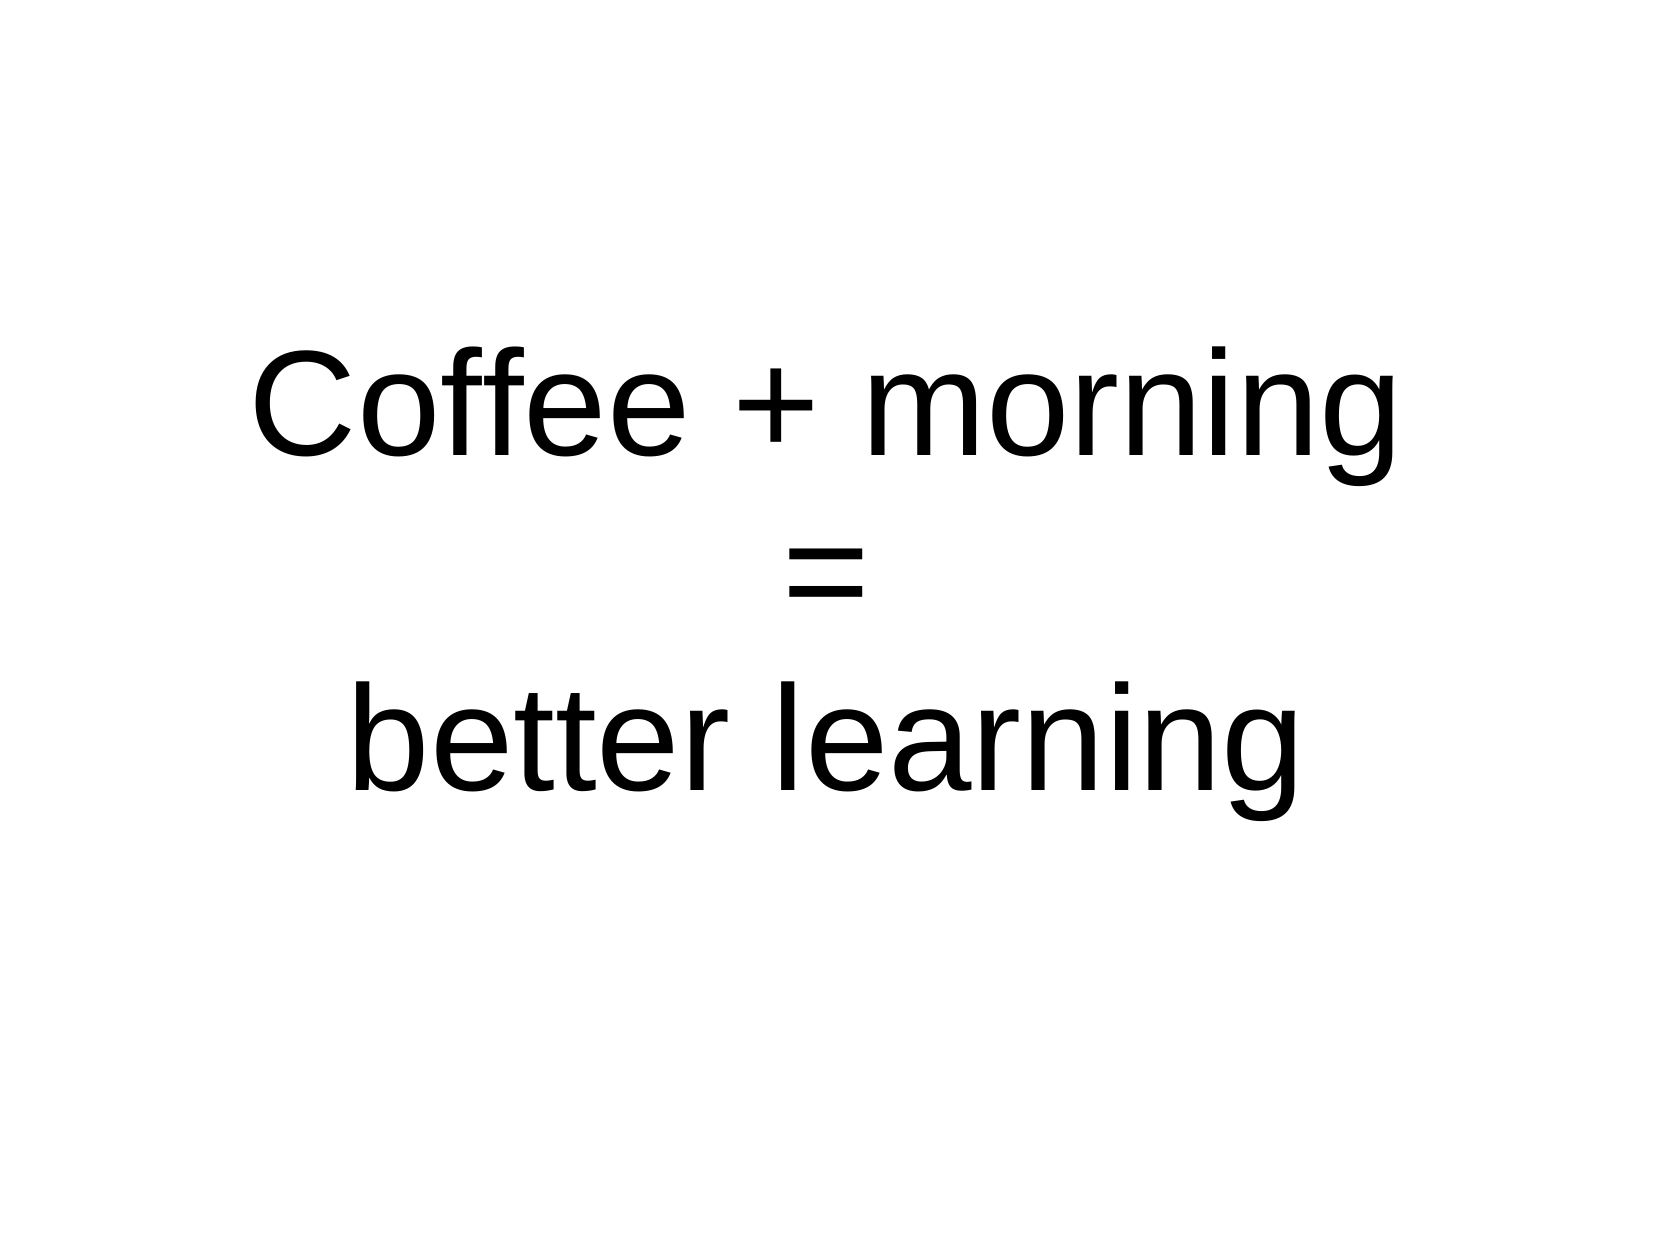

# Coffee + morning = better learning